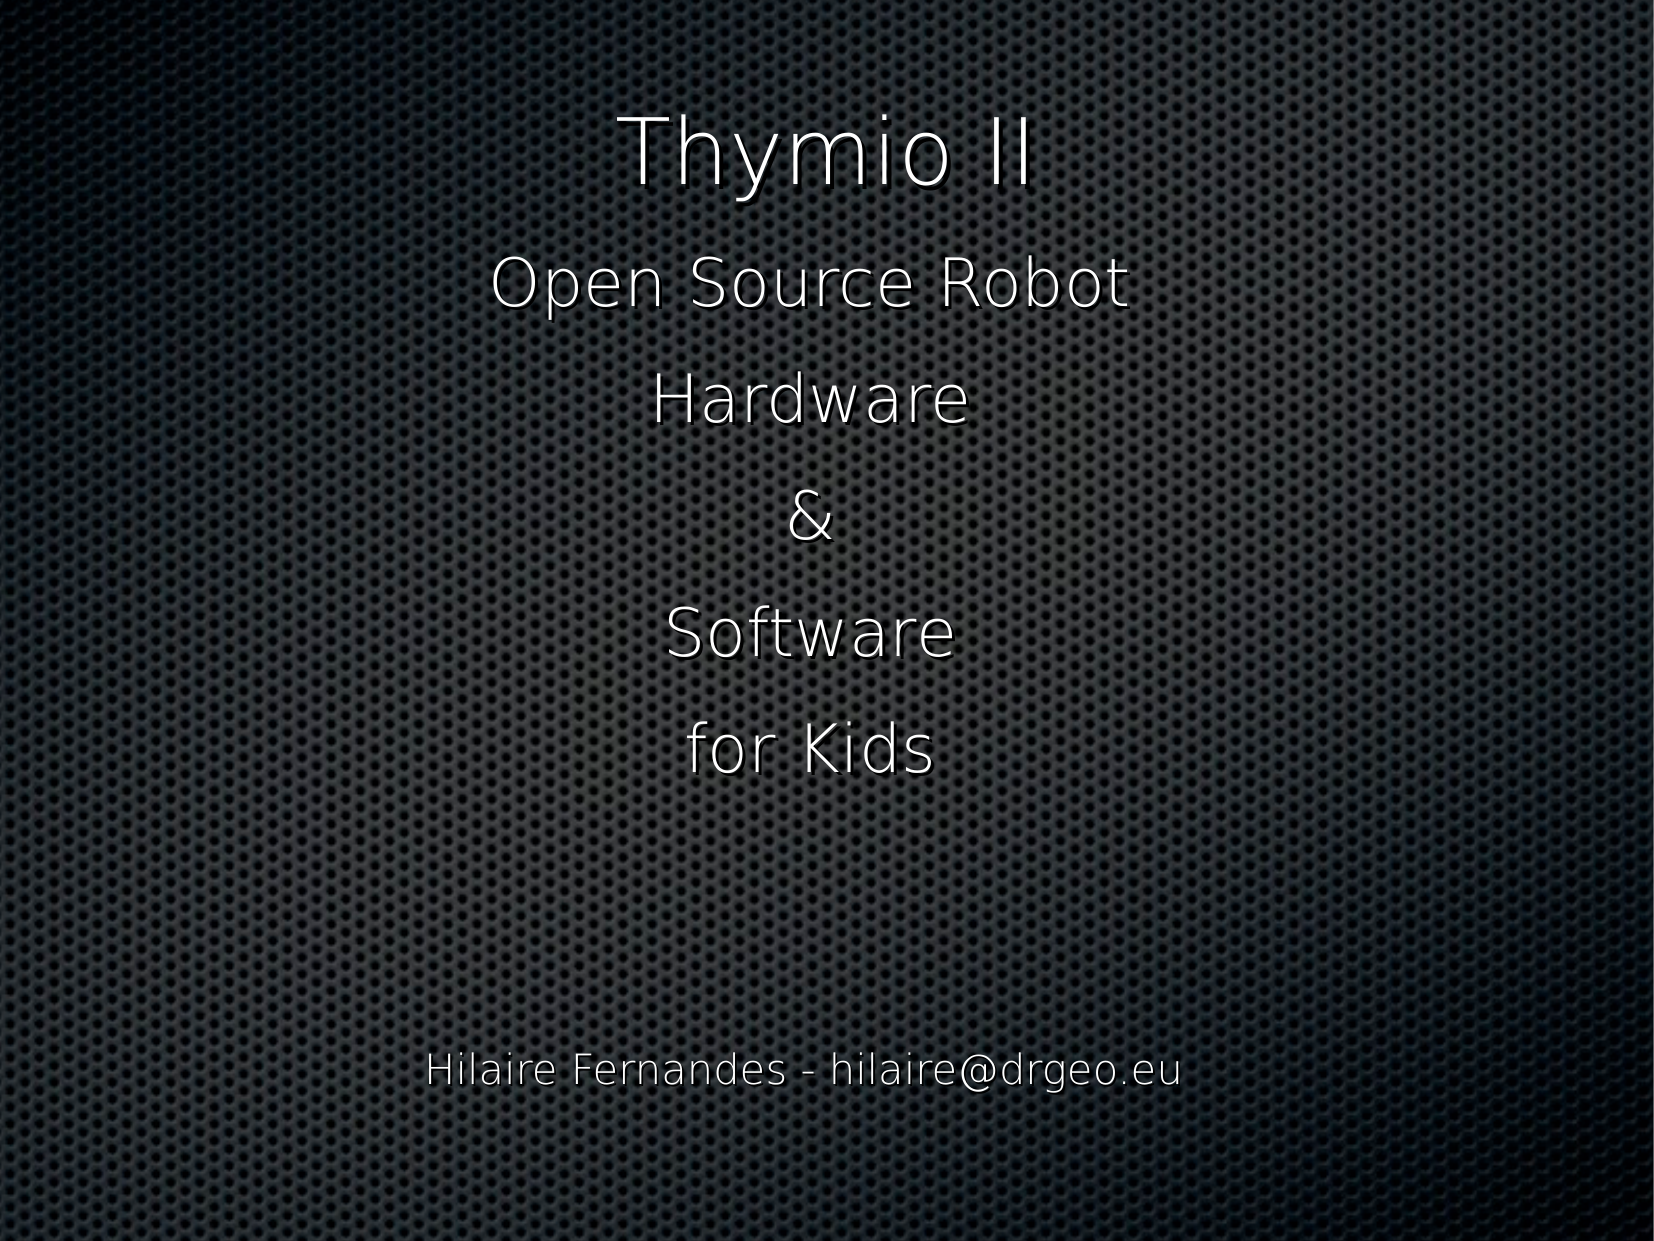

# Thymio II
Open Source Robot
Hardware
&
Software
for Kids
Hilaire Fernandes - hilaire@drgeo.eu